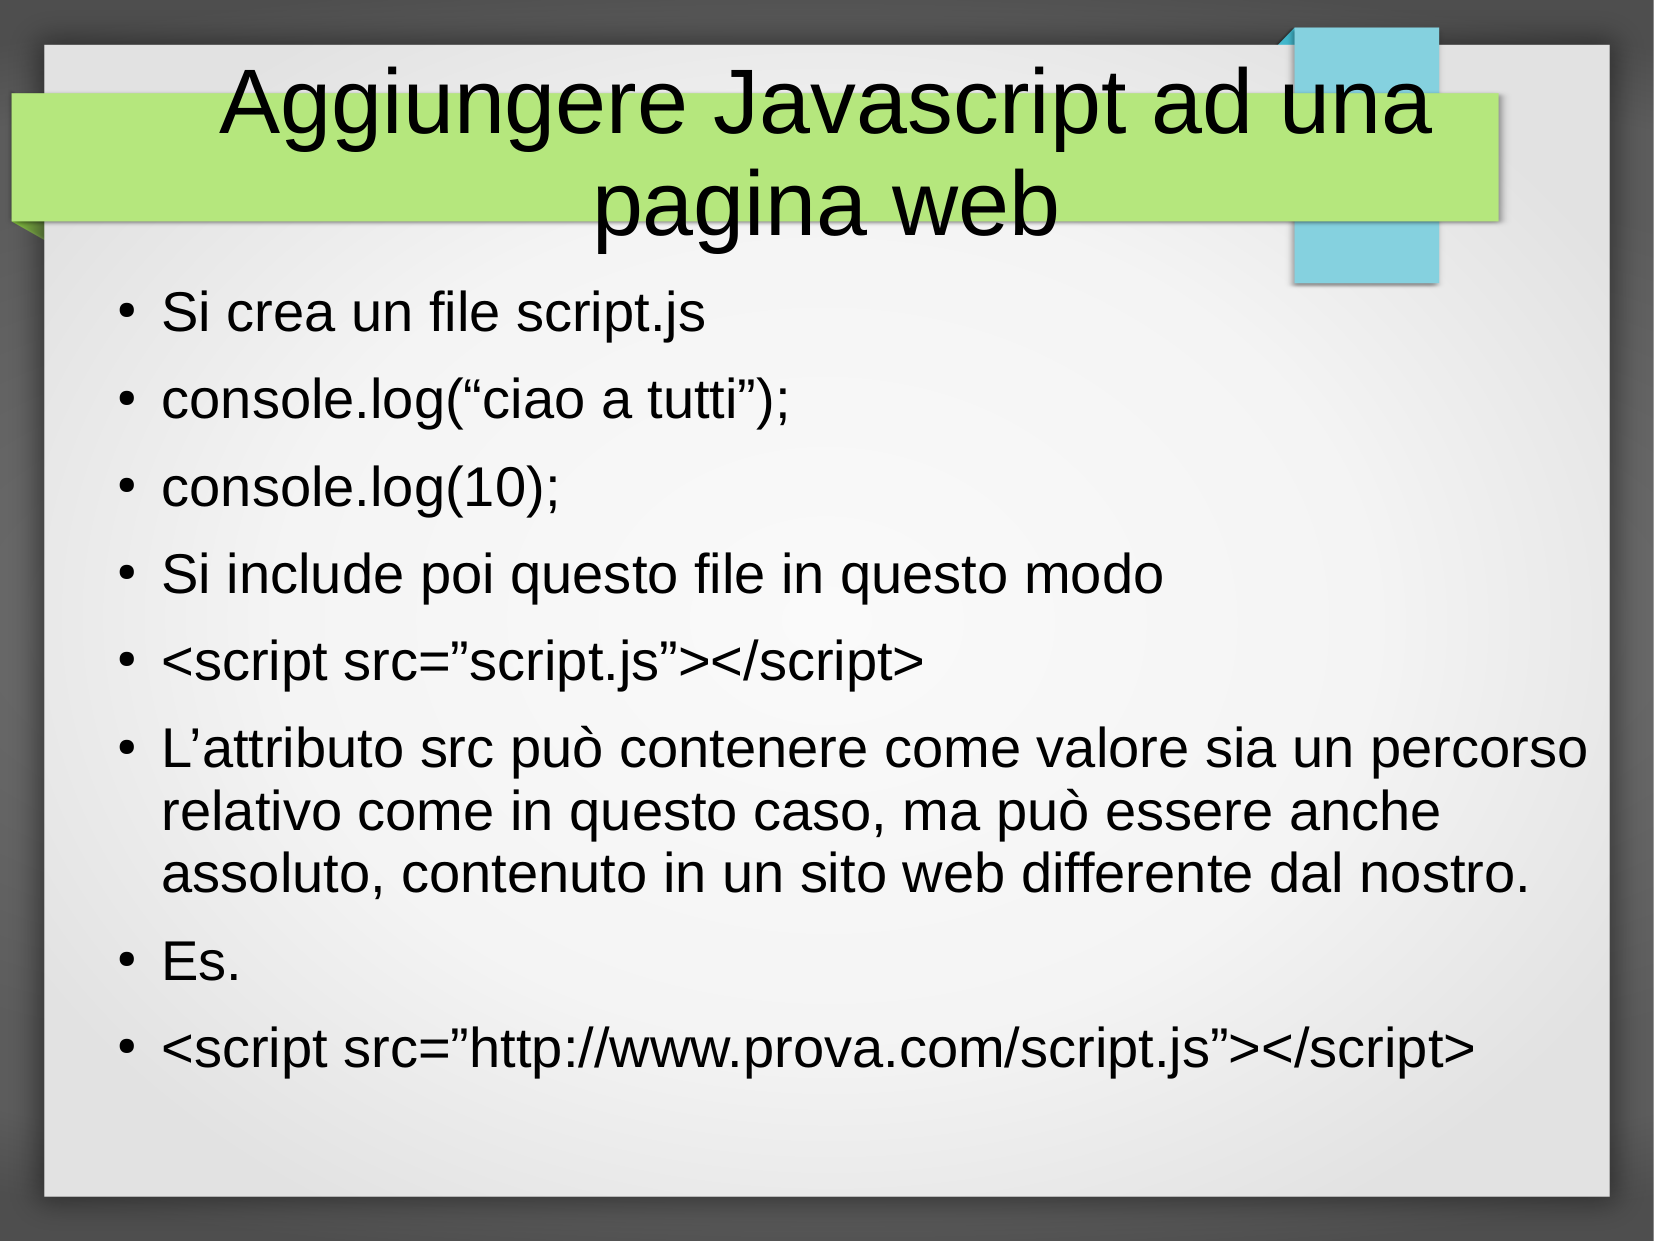

# Aggiungere Javascript ad una pagina web
Si crea un file script.js
console.log(“ciao a tutti”);
console.log(10);
Si include poi questo file in questo modo
<script src=”script.js”></script>
L’attributo src può contenere come valore sia un percorso relativo come in questo caso, ma può essere anche assoluto, contenuto in un sito web differente dal nostro.
Es.
<script src=”http://www.prova.com/script.js”></script>